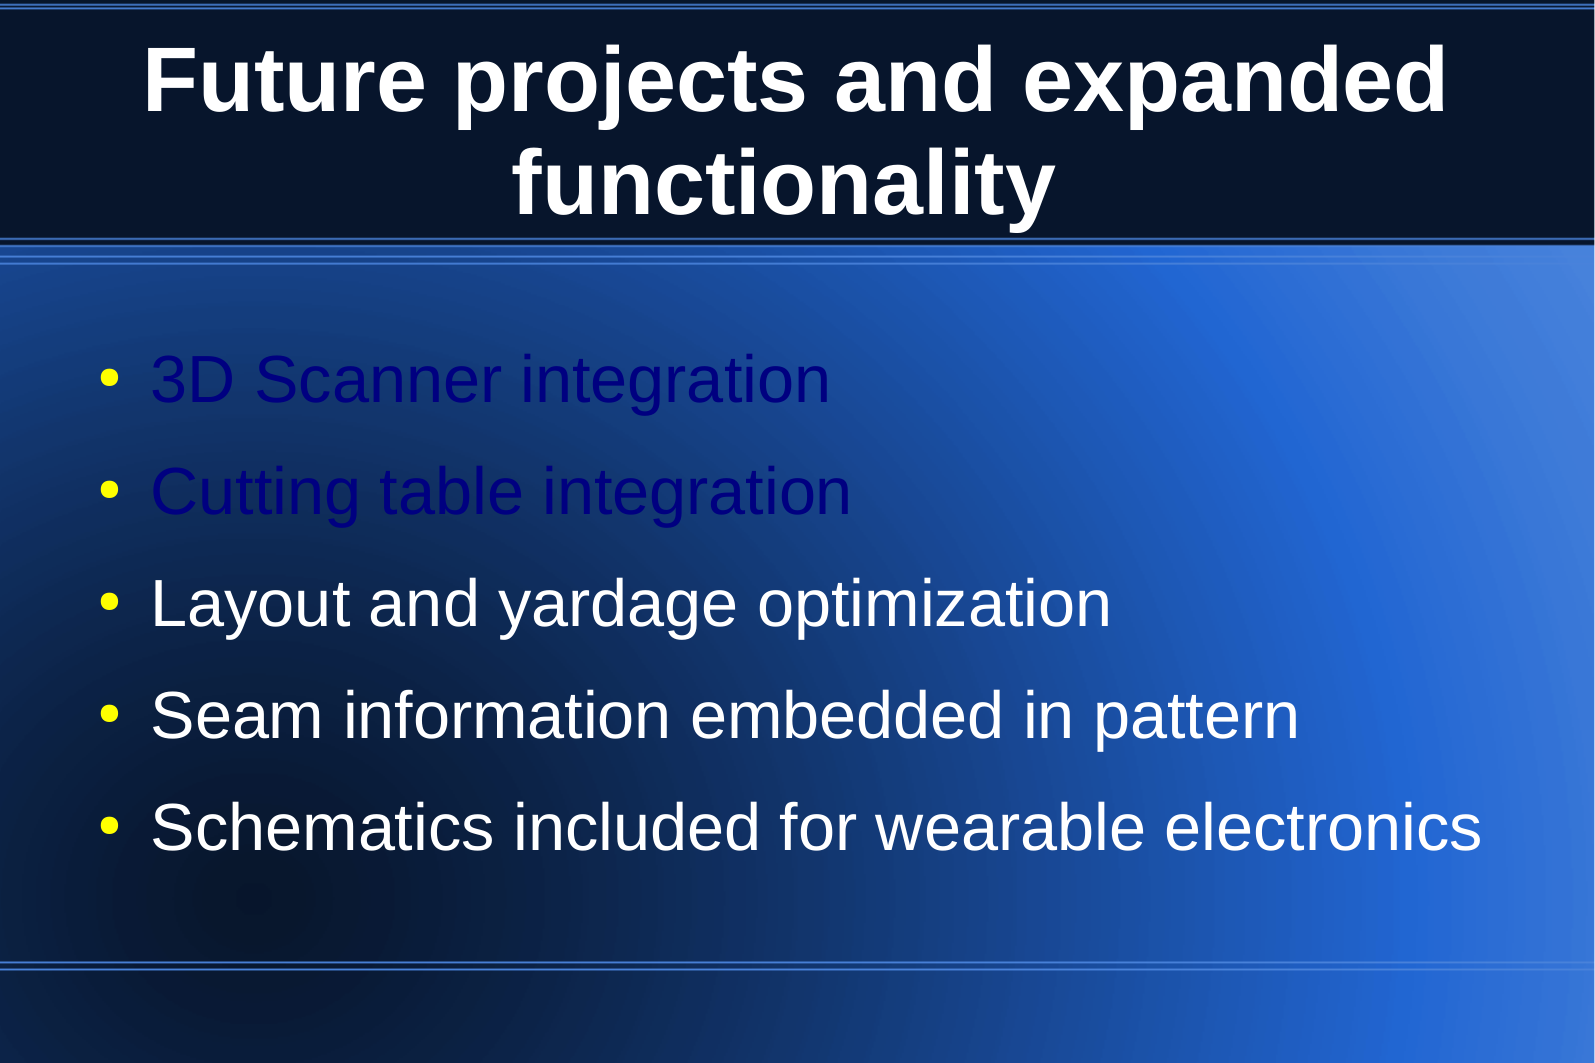

# Future projects and expanded functionality
3D Scanner integration
Cutting table integration
Layout and yardage optimization
Seam information embedded in pattern
Schematics included for wearable electronics